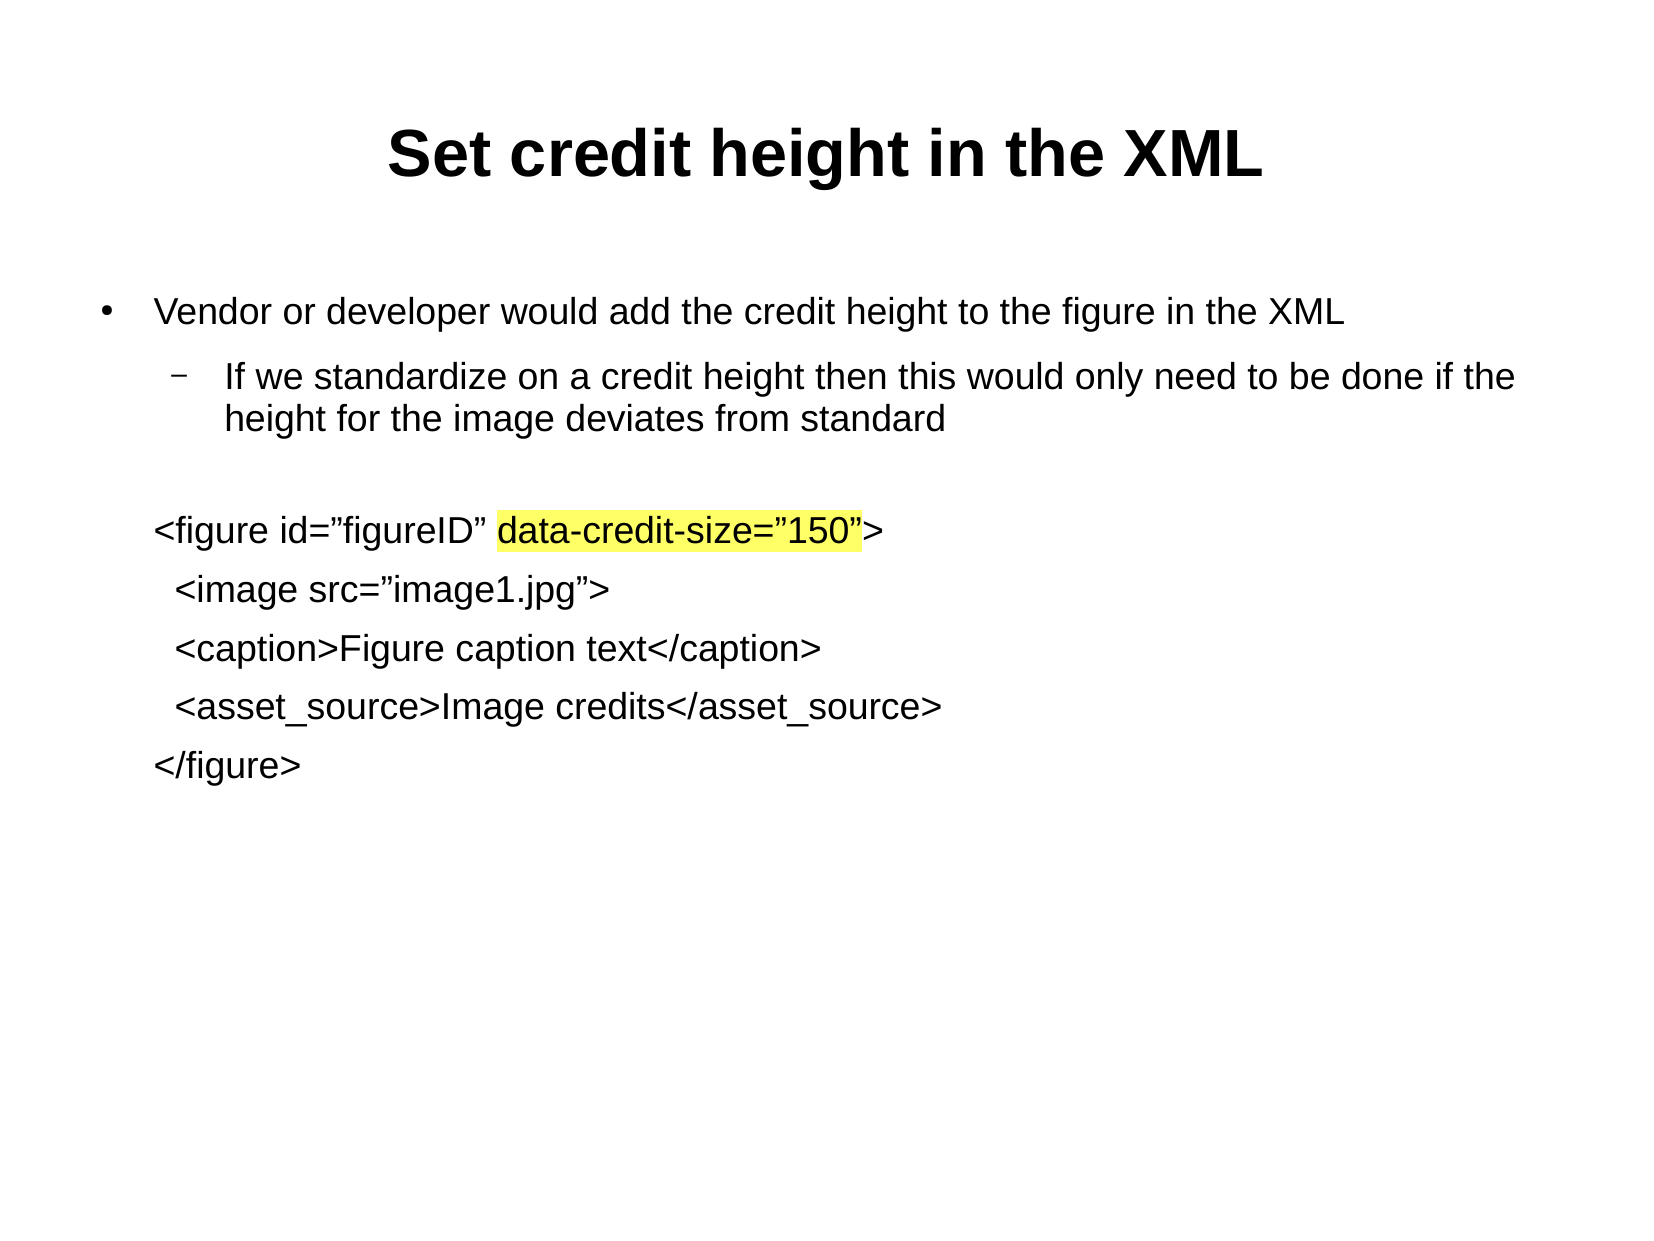

# Set credit height in the XML
Vendor or developer would add the credit height to the figure in the XML
If we standardize on a credit height then this would only need to be done if the height for the image deviates from standard
<figure id=”figureID” data-credit-size=”150”>
 <image src=”image1.jpg”>
 <caption>Figure caption text</caption>
 <asset_source>Image credits</asset_source>
</figure>